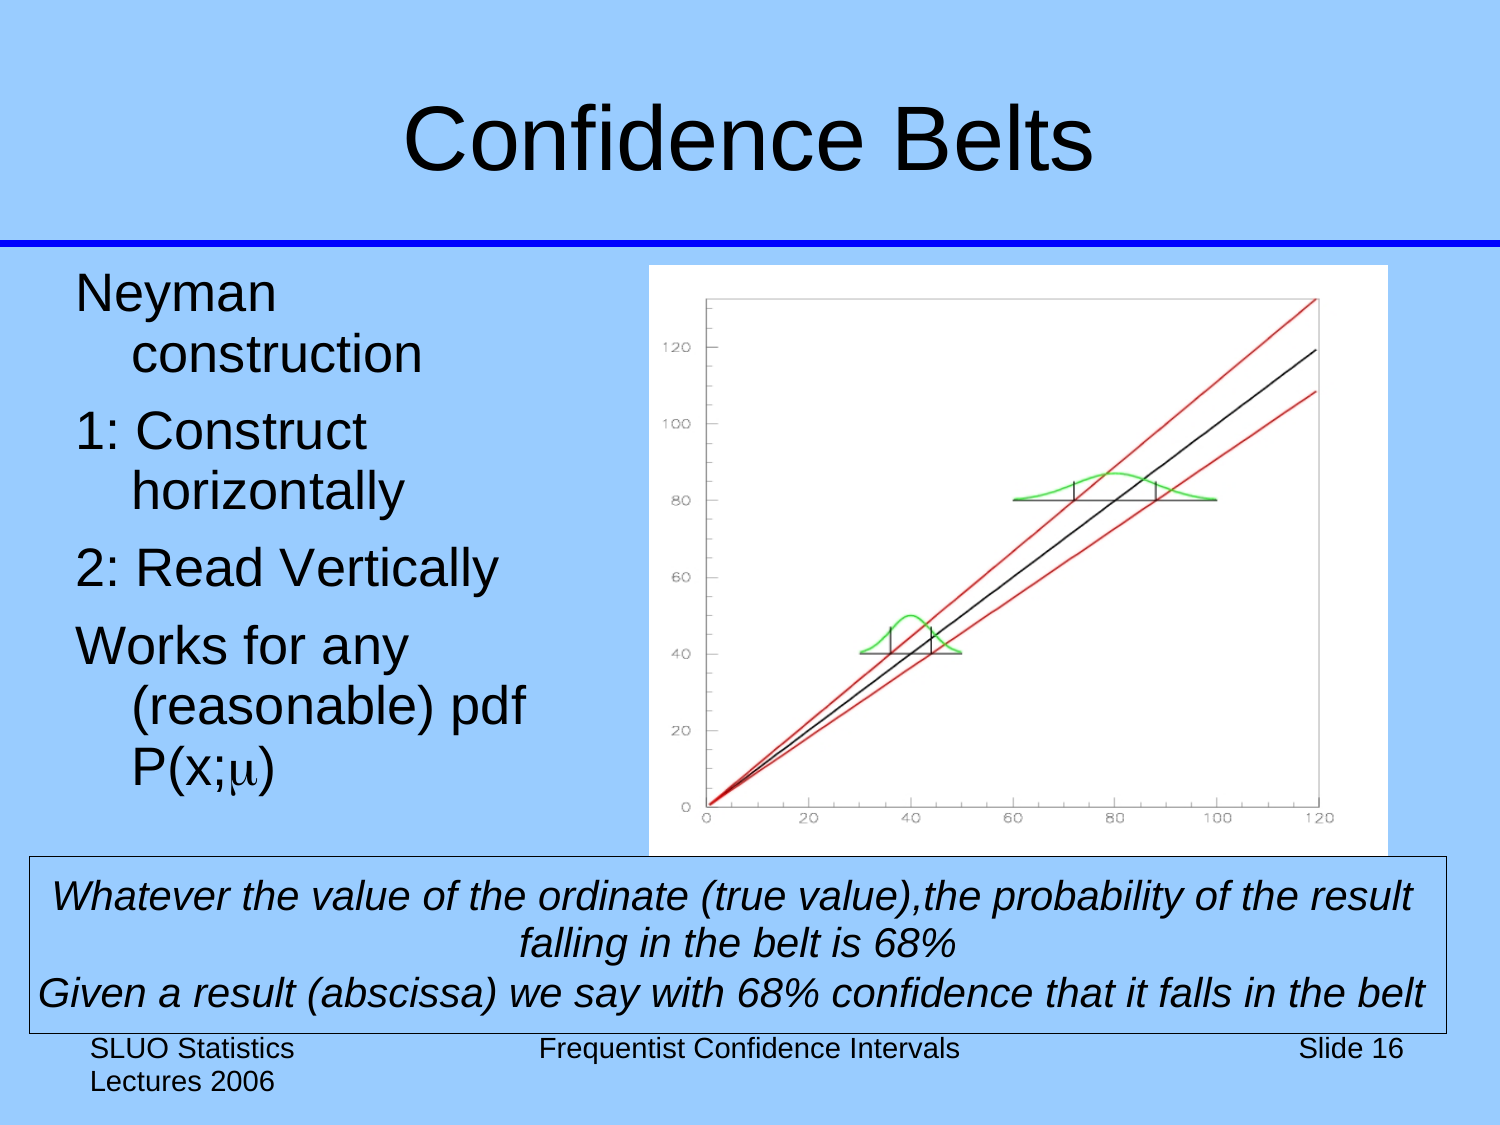

# Confidence Belts
Neyman construction
1: Construct horizontally
2: Read Vertically
Works for any (reasonable) pdf P(x;m)
Whatever the value of the ordinate (true value),the probability of the result
falling in the belt is 68%
Given a result (abscissa) we say with 68% confidence that it falls in the belt
16